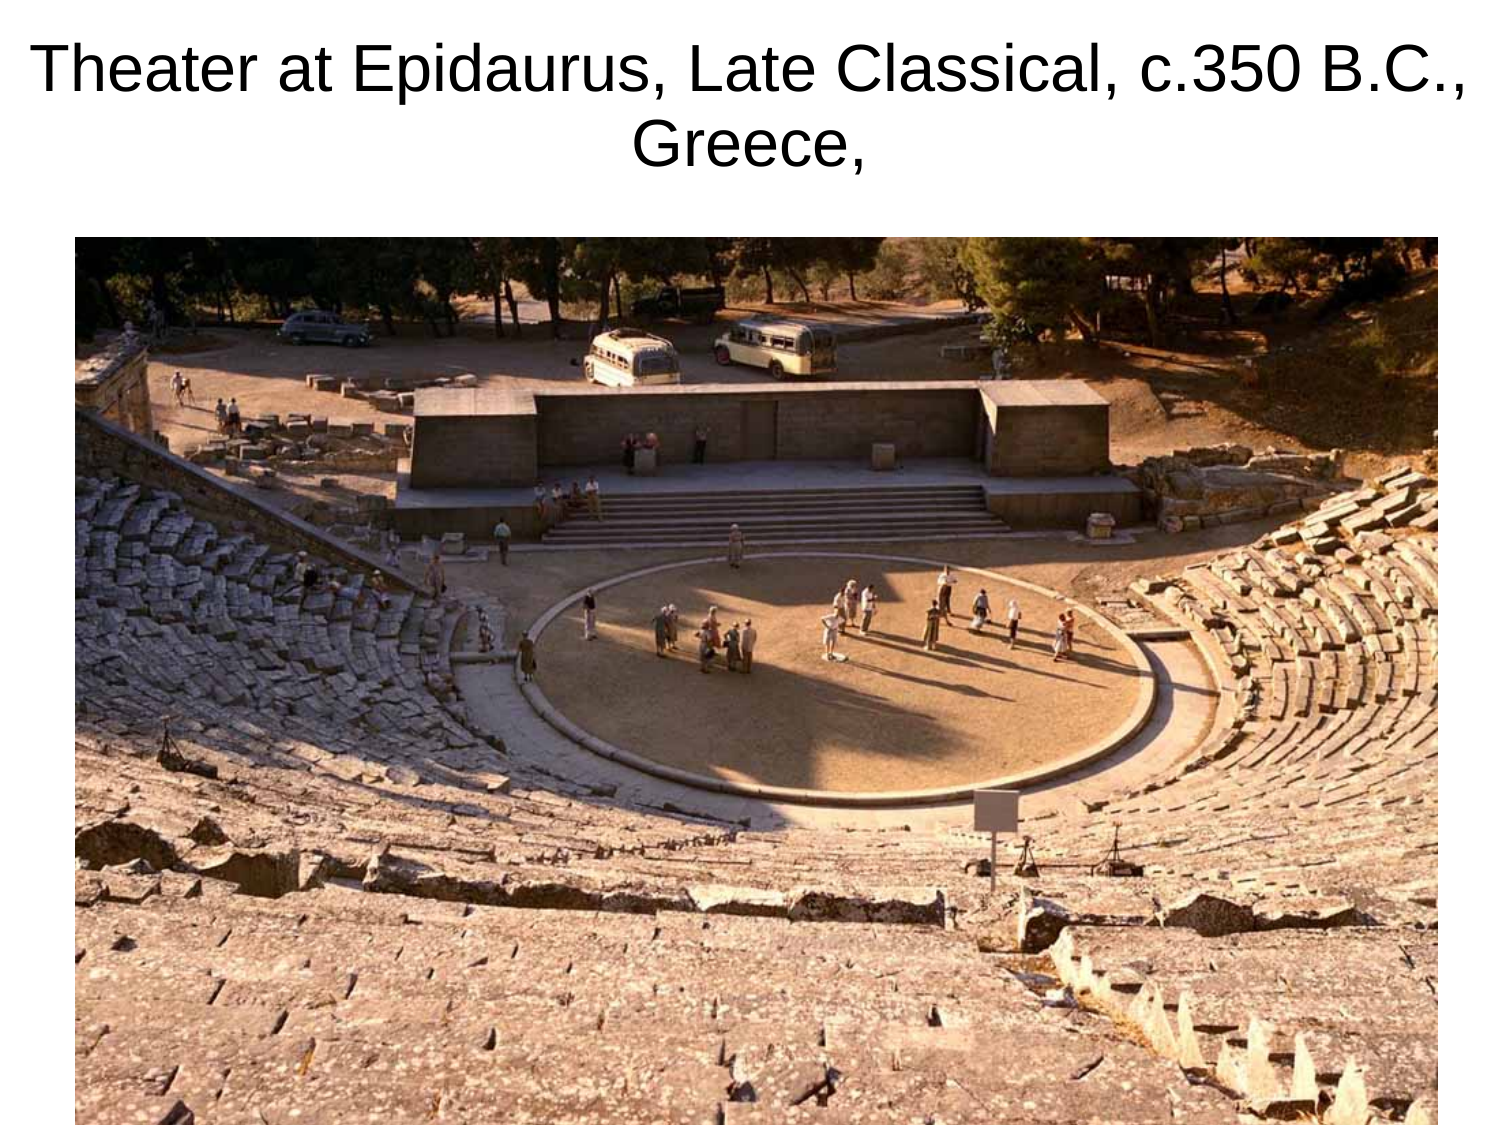

# Theater at Epidaurus, Late Classical, c.350 B.C., Greece,